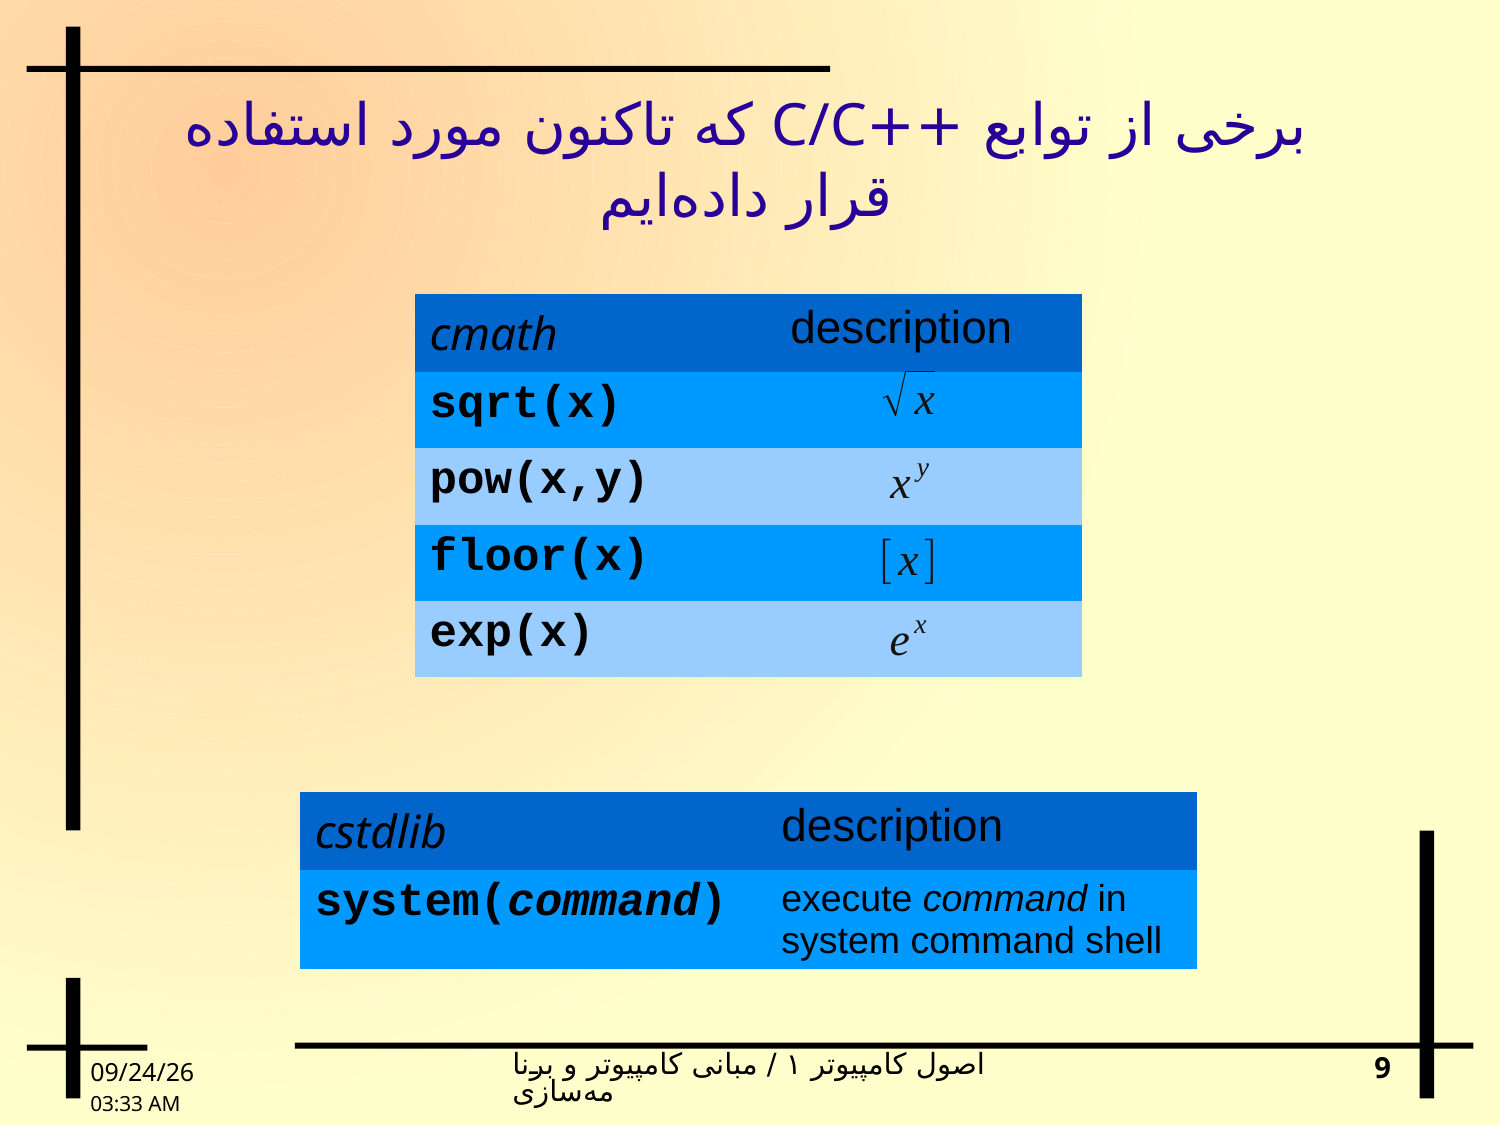

# برخی از توابع ++C/C که تاکنون مورد استفاده قرار داده‌ایم
| cmath | description |
| --- | --- |
| sqrt(x) | |
| pow(x,y) | |
| floor(x) | |
| exp(x) | |
| cstdlib | description |
| --- | --- |
| system(command) | execute command in system command shell |
اصول کامپیوتر ۱ / مبانی کامپیوتر و برنامه‌سازی
9